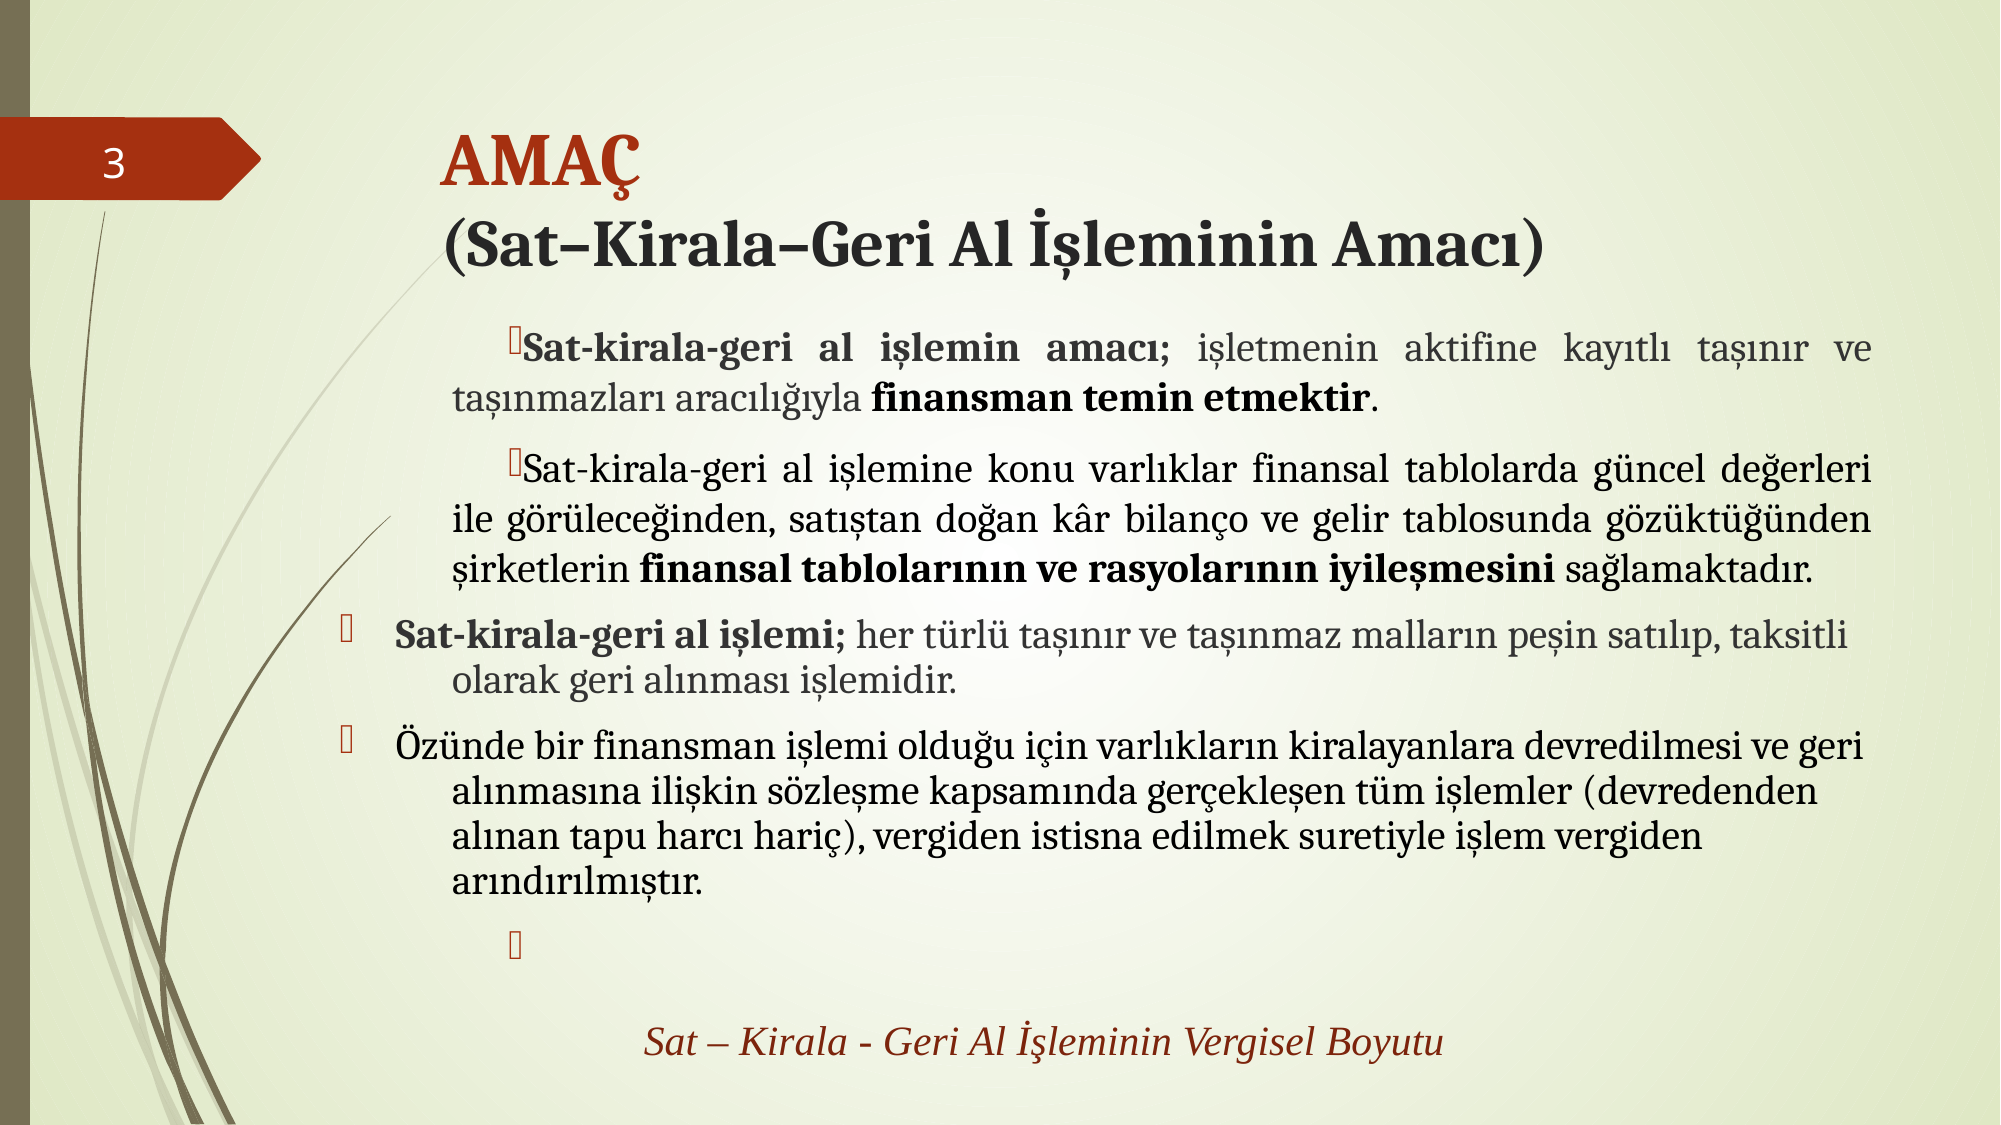

# AMAÇ (Sat–Kirala–Geri Al İşleminin Amacı)
Sat-kirala-geri al işlemin amacı; işletmenin aktifine kayıtlı taşınır ve taşınmazları aracılığıyla finansman temin etmektir.
Sat-kirala-geri al işlemine konu varlıklar finansal tablolarda güncel değerleri ile görüleceğinden, satıştan doğan kâr bilanço ve gelir tablosunda gözüktüğünden şirketlerin finansal tablolarının ve rasyolarının iyileşmesini sağlamaktadır.
Sat-kirala-geri al işlemi; her türlü taşınır ve taşınmaz malların peşin satılıp, taksitli olarak geri alınması işlemidir.
Özünde bir finansman işlemi olduğu için varlıkların kiralayanlara devredilmesi ve geri alınmasına ilişkin sözleşme kapsamında gerçekleşen tüm işlemler (devredenden alınan tapu harcı hariç), vergiden istisna edilmek suretiyle işlem vergiden arındırılmıştır.
Sat – Kirala - Geri Al İşleminin Vergisel Boyutu